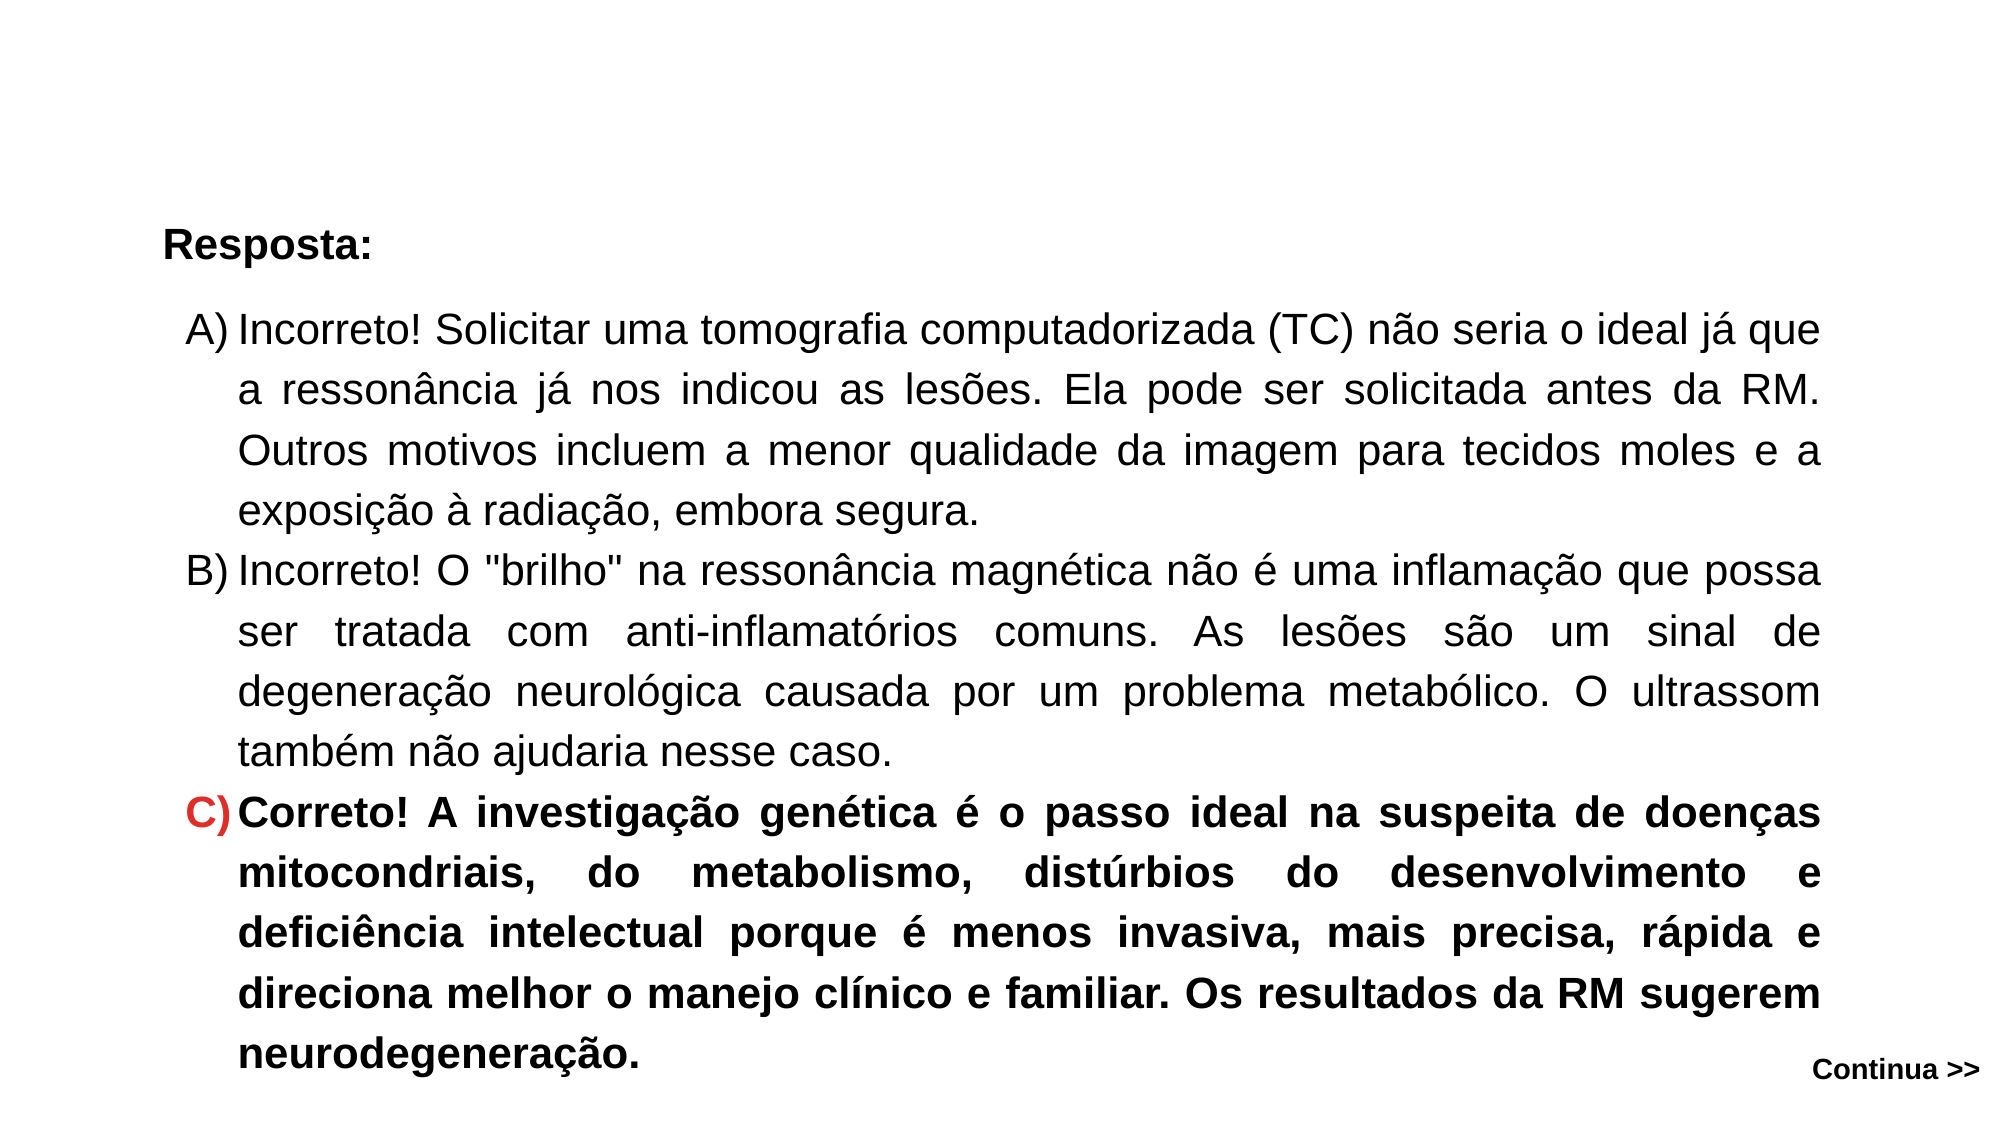

Resposta:
Incorreto! Solicitar uma tomografia computadorizada (TC) não seria o ideal já que a ressonância já nos indicou as lesões. Ela pode ser solicitada antes da RM. Outros motivos incluem a menor qualidade da imagem para tecidos moles e a exposição à radiação, embora segura.
Incorreto! O "brilho" na ressonância magnética não é uma inflamação que possa ser tratada com anti-inflamatórios comuns. As lesões são um sinal de degeneração neurológica causada por um problema metabólico. O ultrassom também não ajudaria nesse caso.
Correto! A investigação genética é o passo ideal na suspeita de doenças mitocondriais, do metabolismo, distúrbios do desenvolvimento e deficiência intelectual porque é menos invasiva, mais precisa, rápida e direciona melhor o manejo clínico e familiar. Os resultados da RM sugerem neurodegeneração.
Continua >>